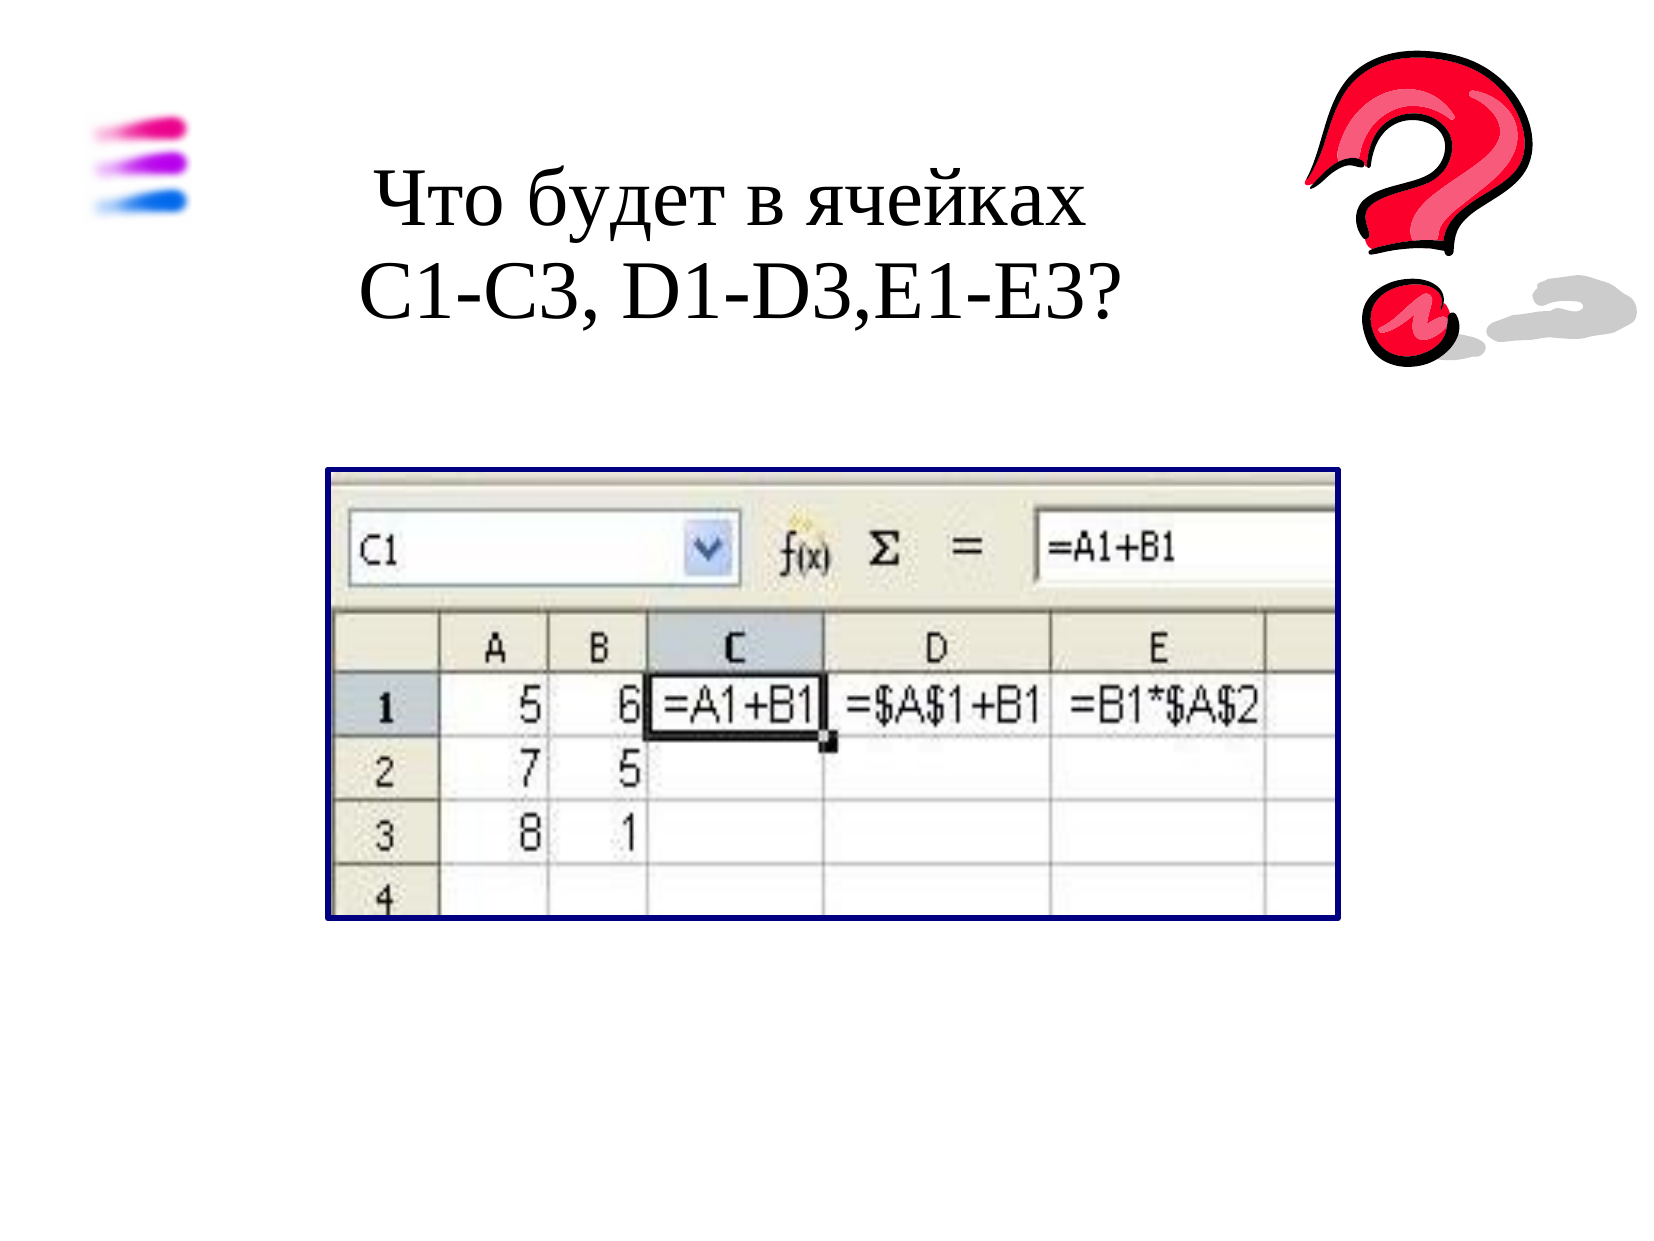

# Что будет в ячейках
С1-С3, D1-D3,E1-E3?